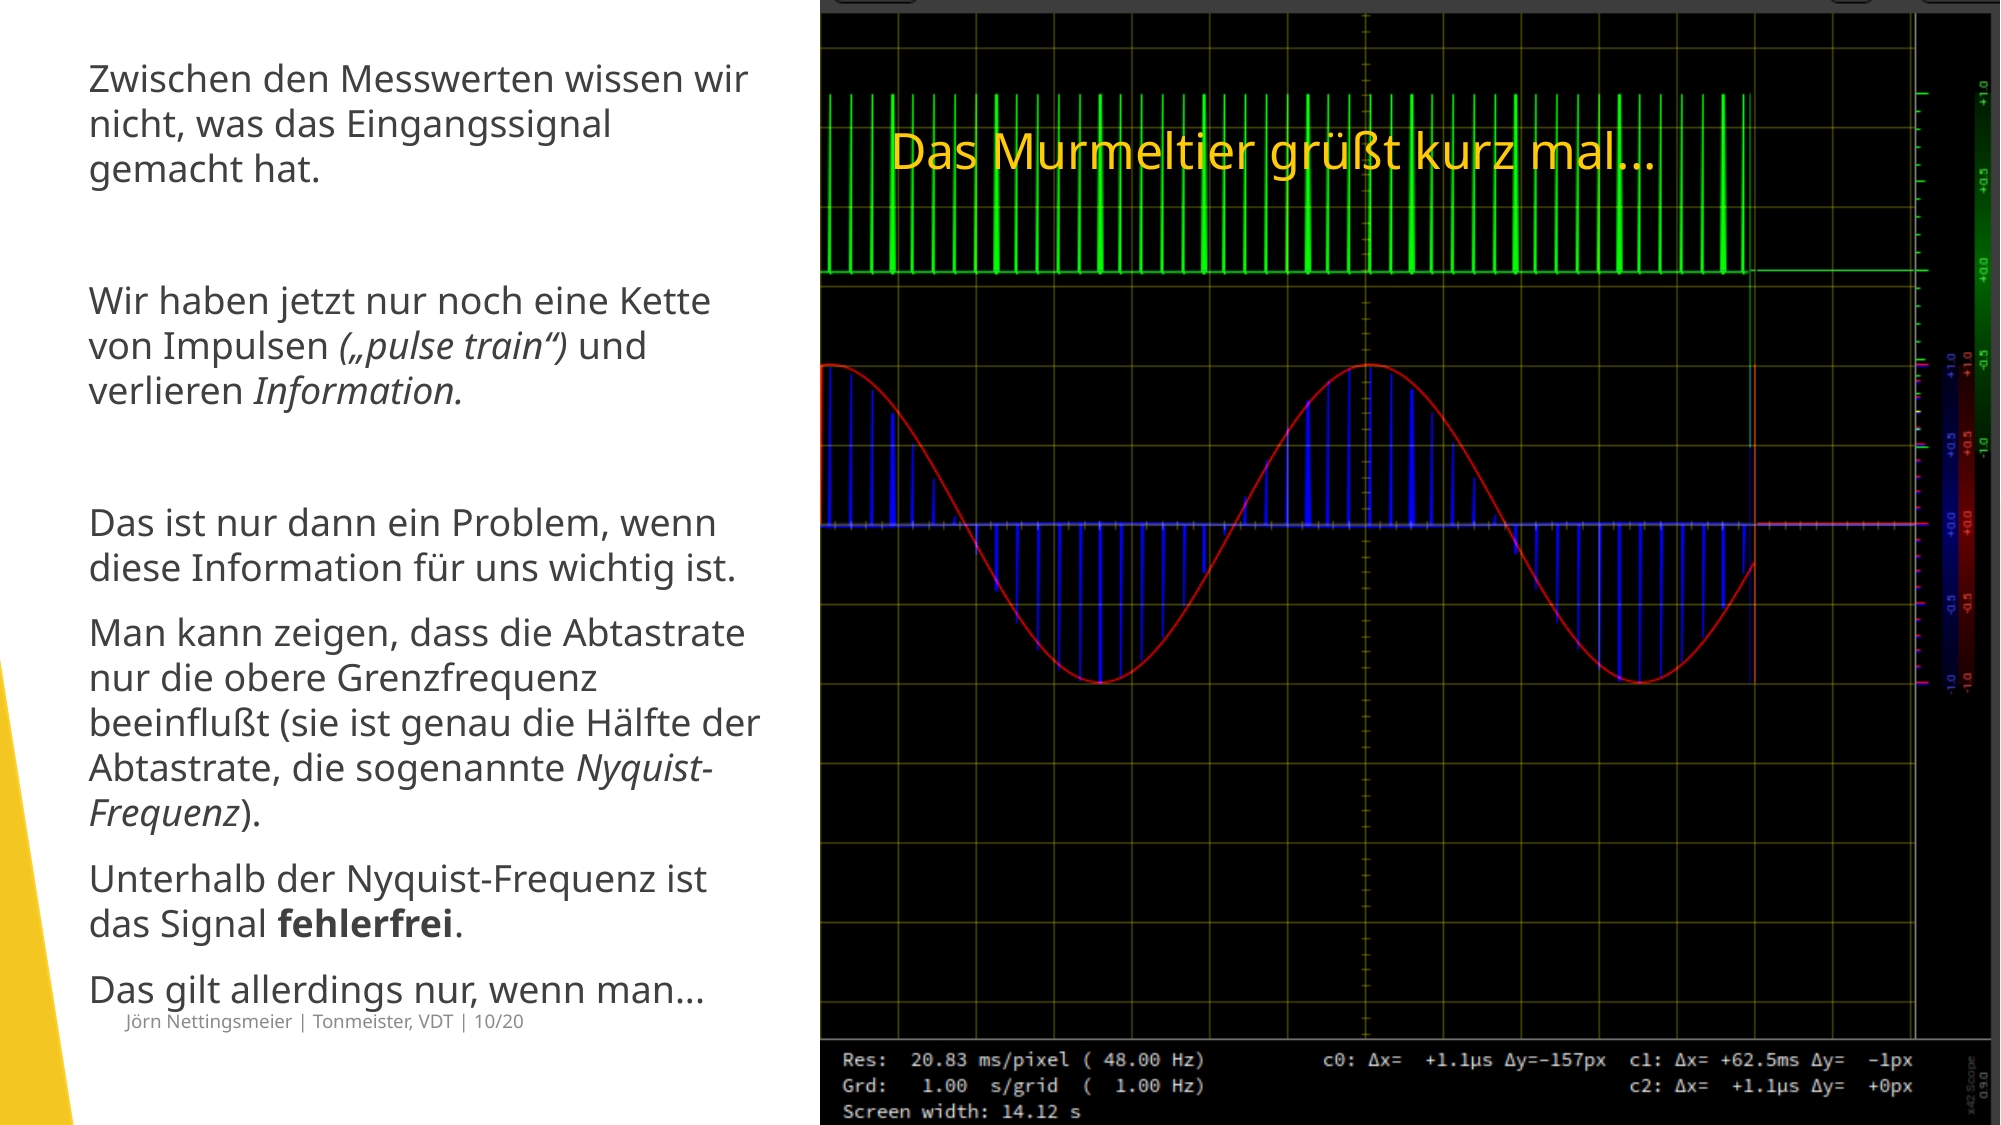

Das Murmeltier grüßt kurz mal...
# Zwischen den Messwerten wissen wir nicht, was das Eingangssignal gemacht hat.
Wir haben jetzt nur noch eine Kette von Impulsen („pulse train“) und
verlieren Information.
Das ist nur dann ein Problem, wenn diese Information für uns wichtig ist.
Man kann zeigen, dass die Abtastrate nur die obere Grenzfrequenz beeinflußt (sie ist genau die Hälfte der Abtastrate, die sogenannte Nyquist-Frequenz).
Unterhalb der Nyquist-Frequenz ist das Signal fehlerfrei.
Das gilt allerdings nur, wenn man...
Jörn Nettingsmeier | Tonmeister, VDT | 10/20